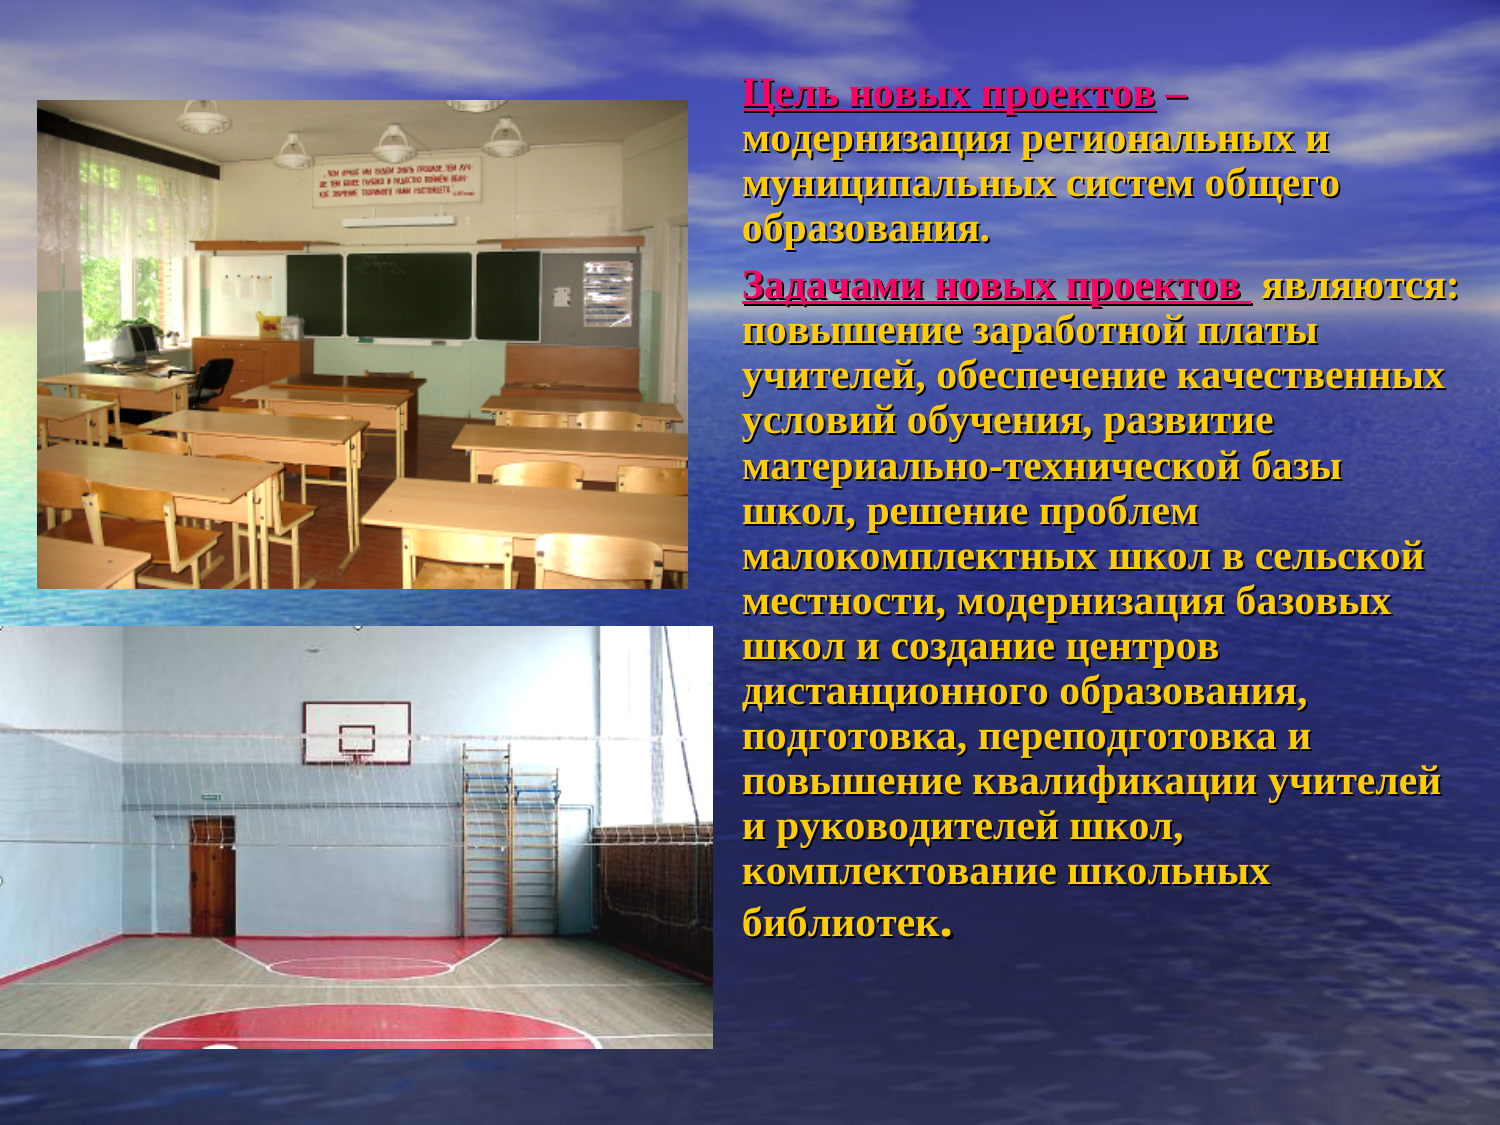

# Цель новых проектов – модернизация региональных и муниципальных систем общего образования.
Задачами новых проектов являются: повышение заработной платы учителей, обеспечение качественных условий обучения, развитие материально-технической базы школ, решение проблем малокомплектных школ в сельской местности, модернизация базовых школ и создание центров дистанционного образования, подготовка, переподготовка и повышение квалификации учителей и руководителей школ, комплектование школьных библиотек.